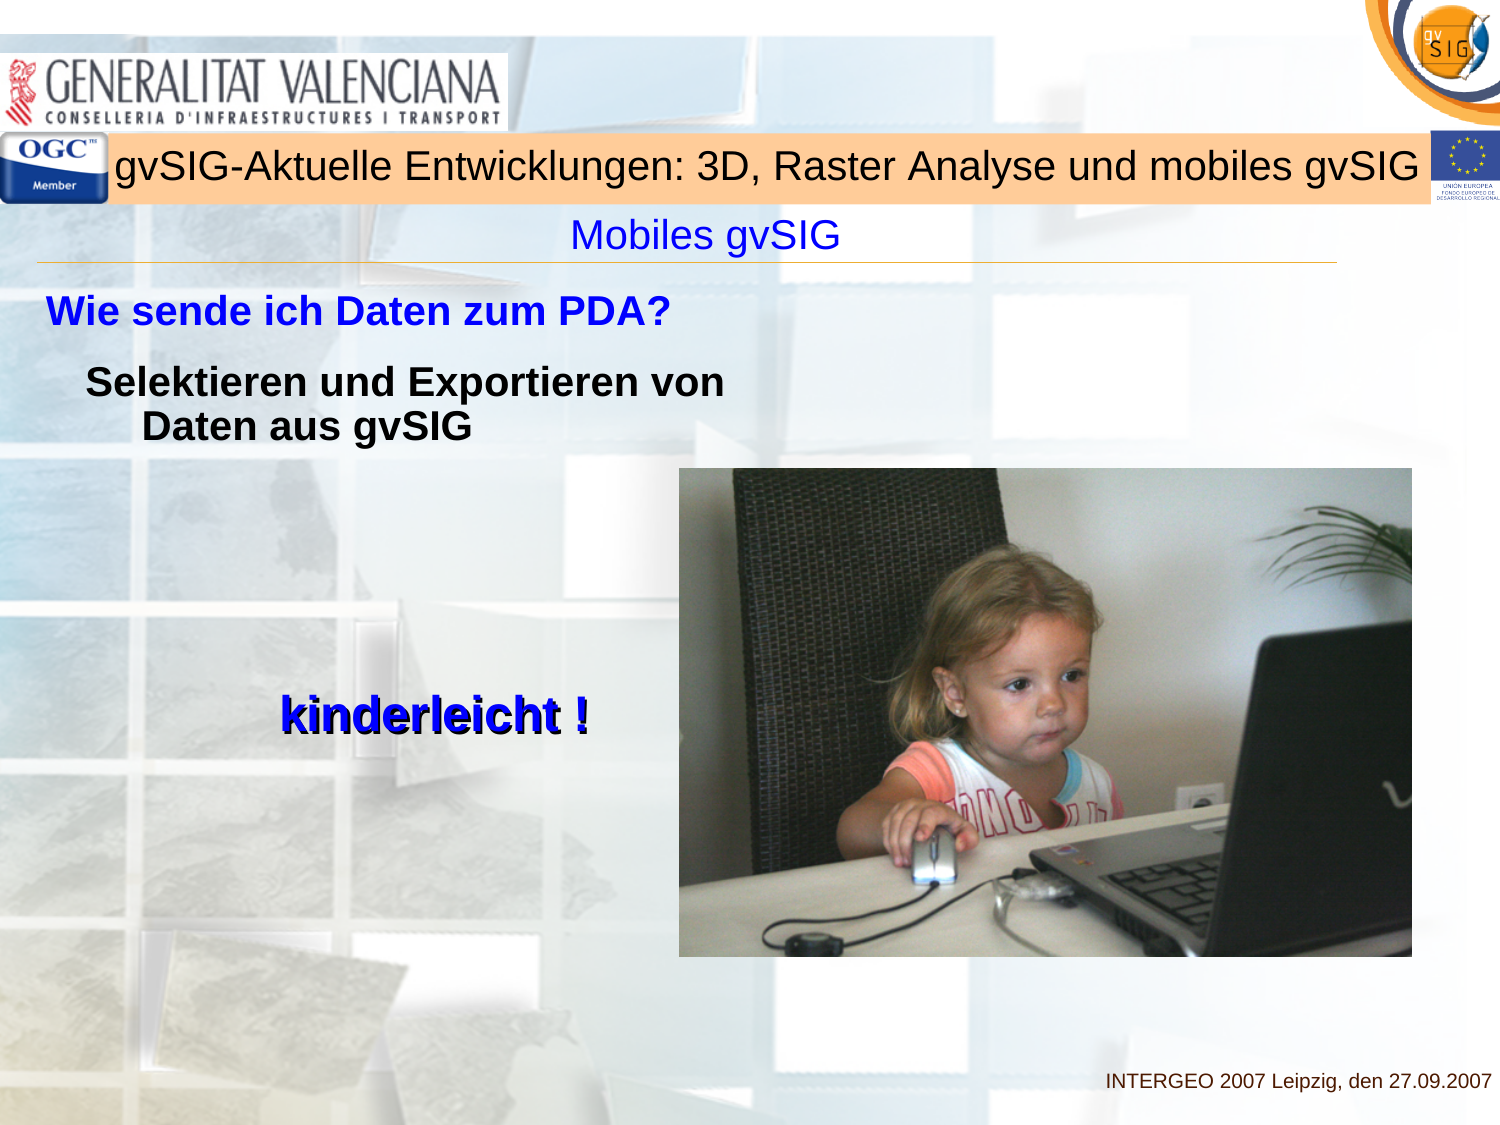

gvSIG-Aktuelle Entwicklungen: 3D, Raster Analyse und mobiles gvSIG
Mobiles gvSIG
Wie sende ich Daten zum PDA?
Selektieren und Exportieren von Daten aus gvSIG
# kinderleicht !
INTERGEO 2007 Leipzig, den 27.09.2007